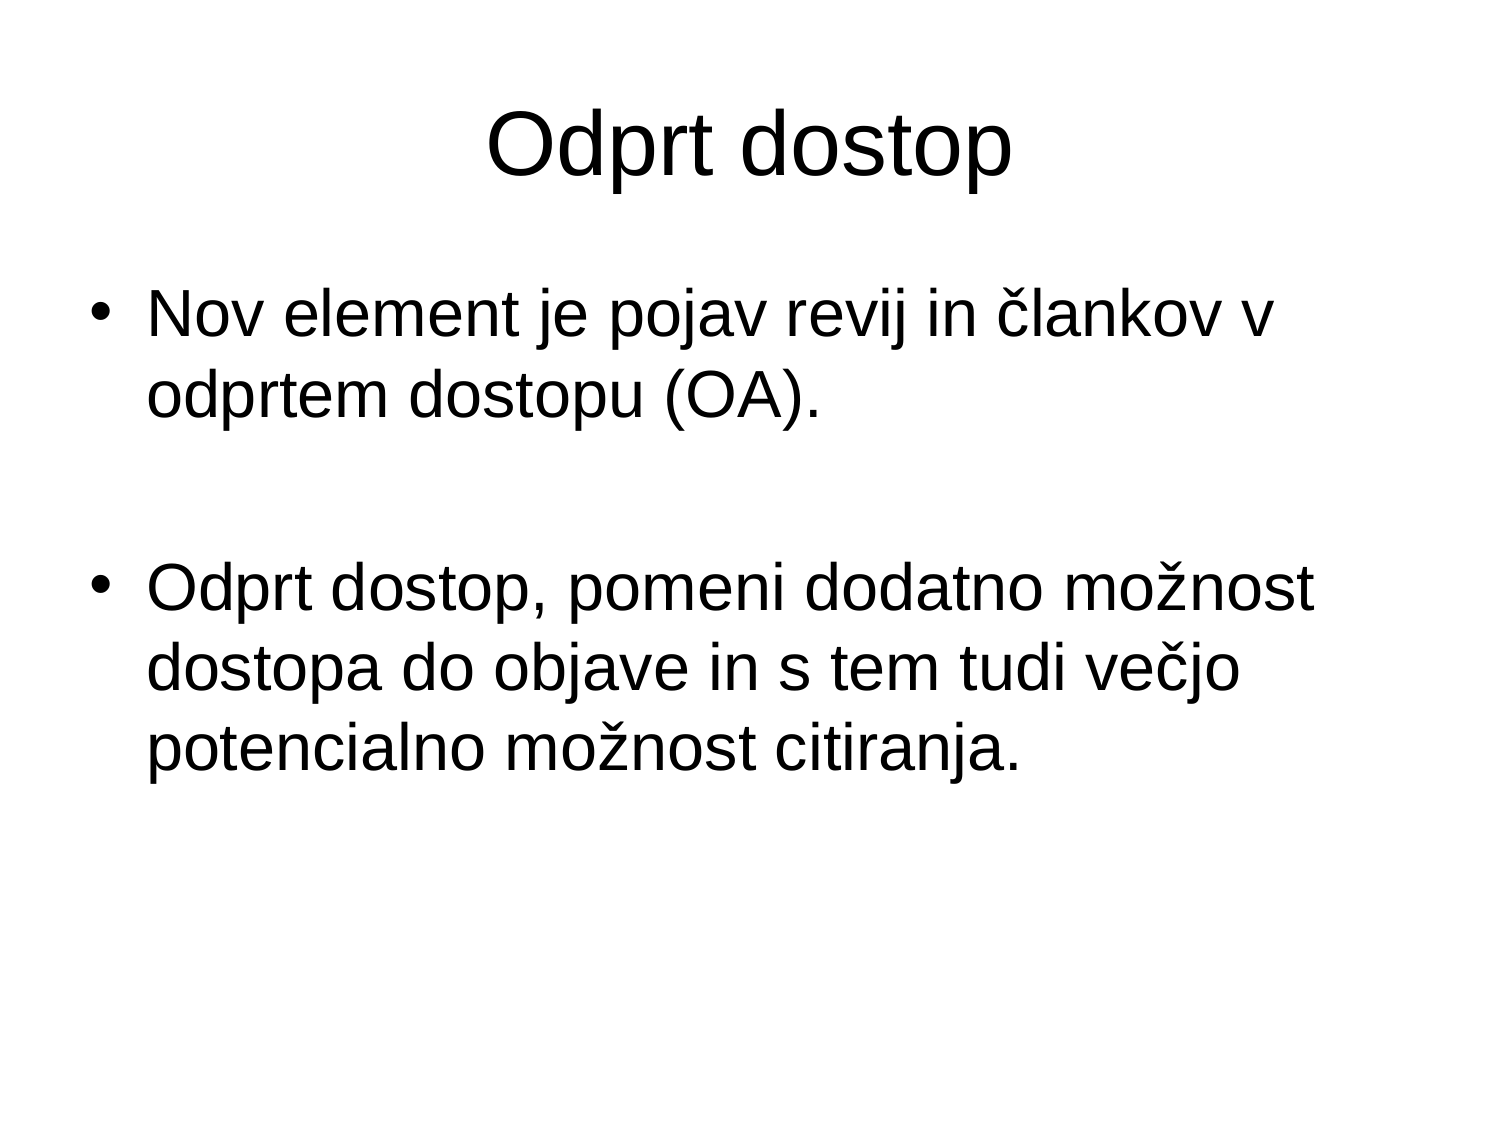

# Odprt dostop
Nov element je pojav revij in člankov v odprtem dostopu (OA).
Odprt dostop, pomeni dodatno možnost dostopa do objave in s tem tudi večjo potencialno možnost citiranja.